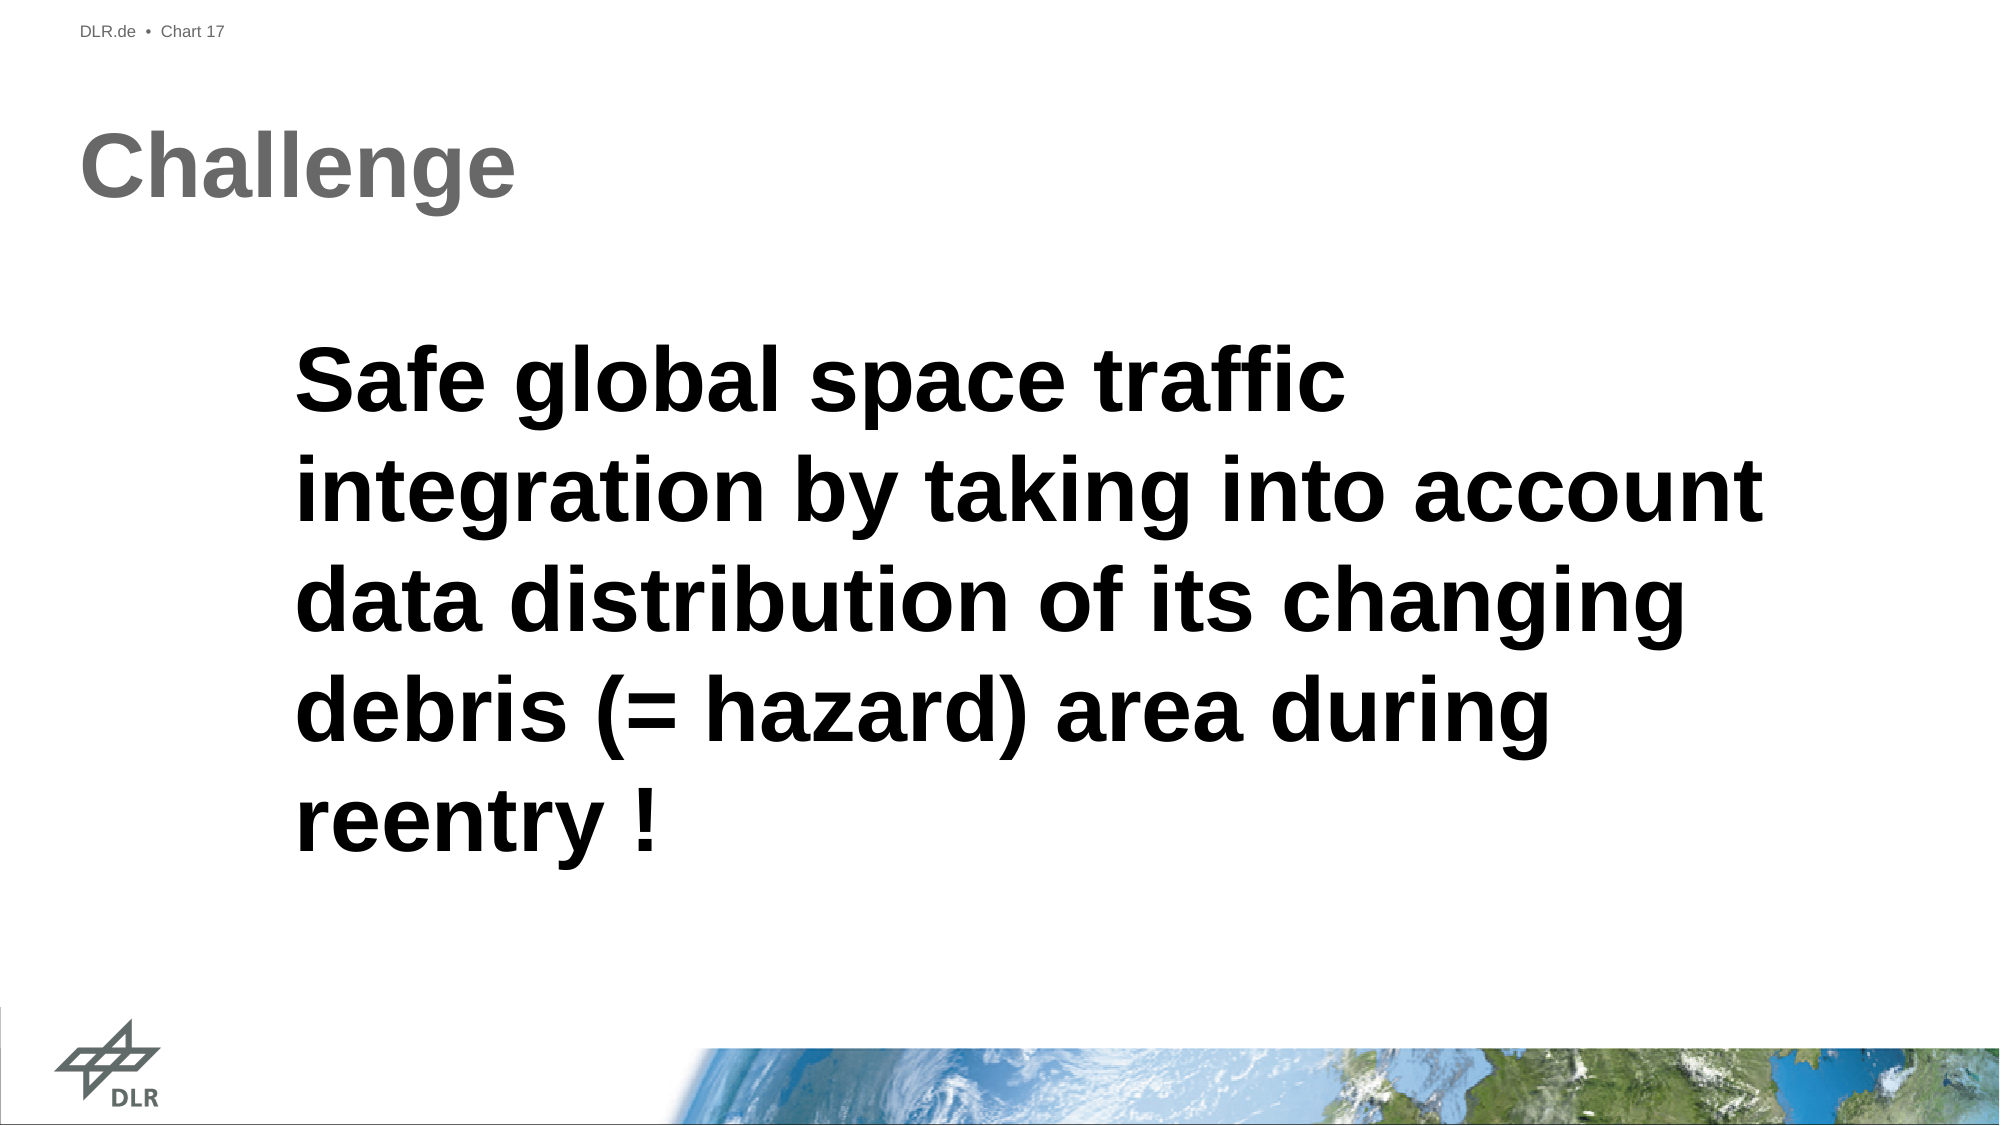

DLR.de • Chart
# Challenge
Safe global space traffic integration by taking into account data distribution of its changing debris (= hazard) area during reentry !